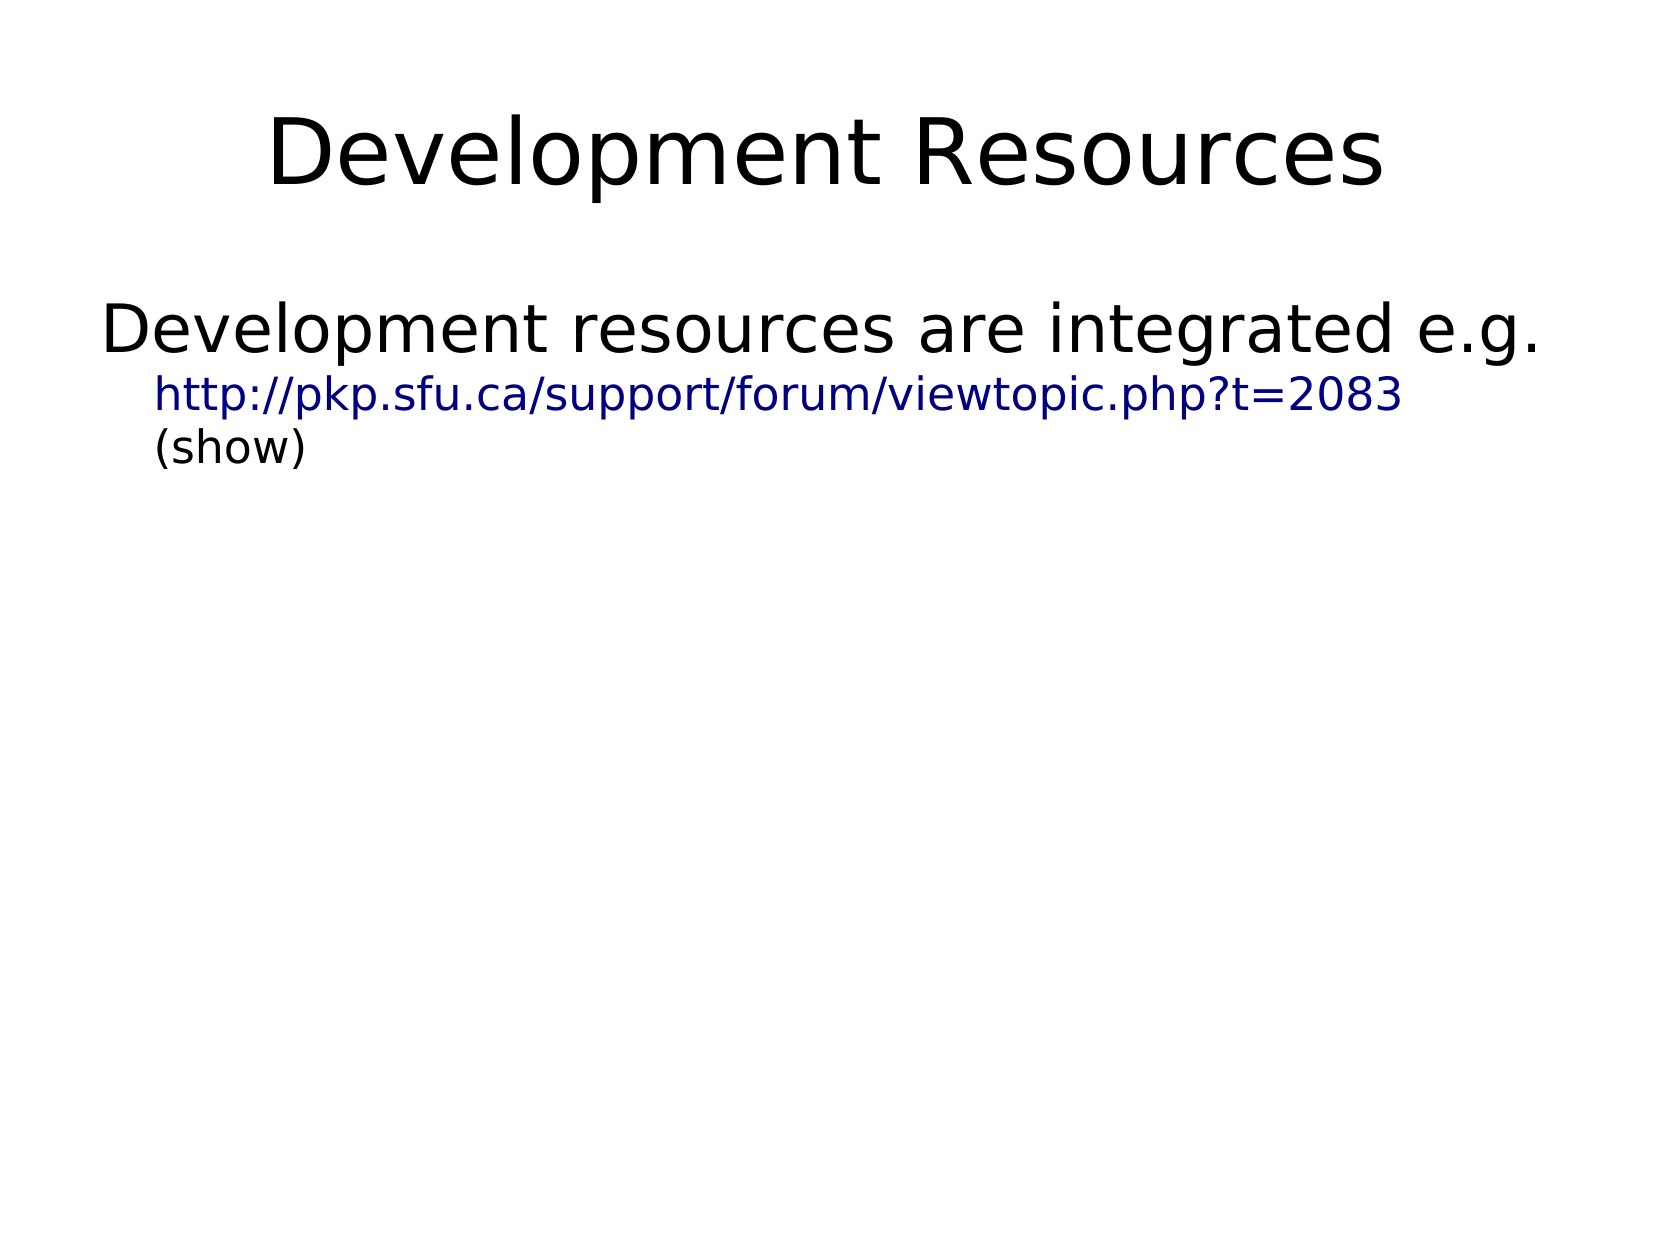

# Development Resources
Development resources are integrated e.g. http://pkp.sfu.ca/support/forum/viewtopic.php?t=2083
(show)